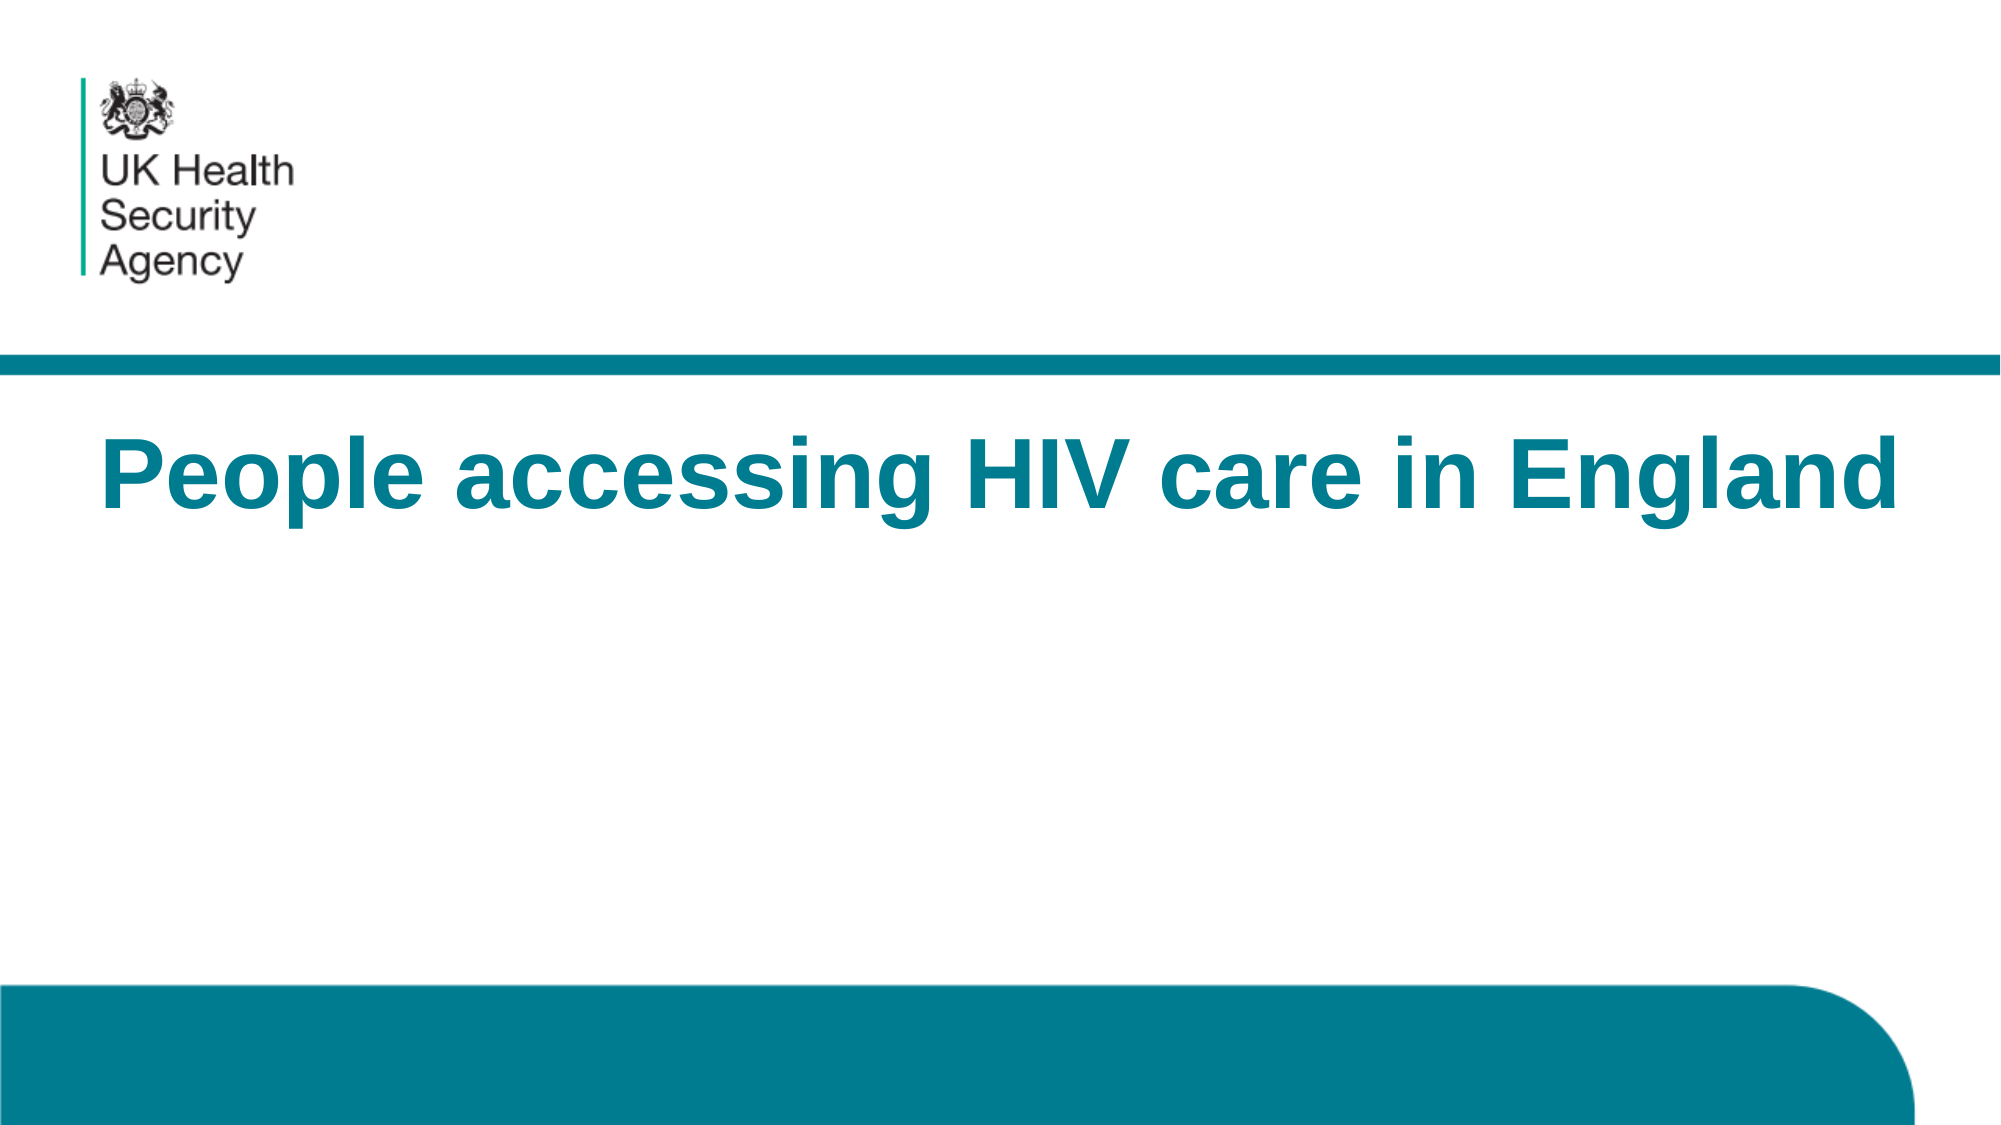

# People accessing HIV care in England